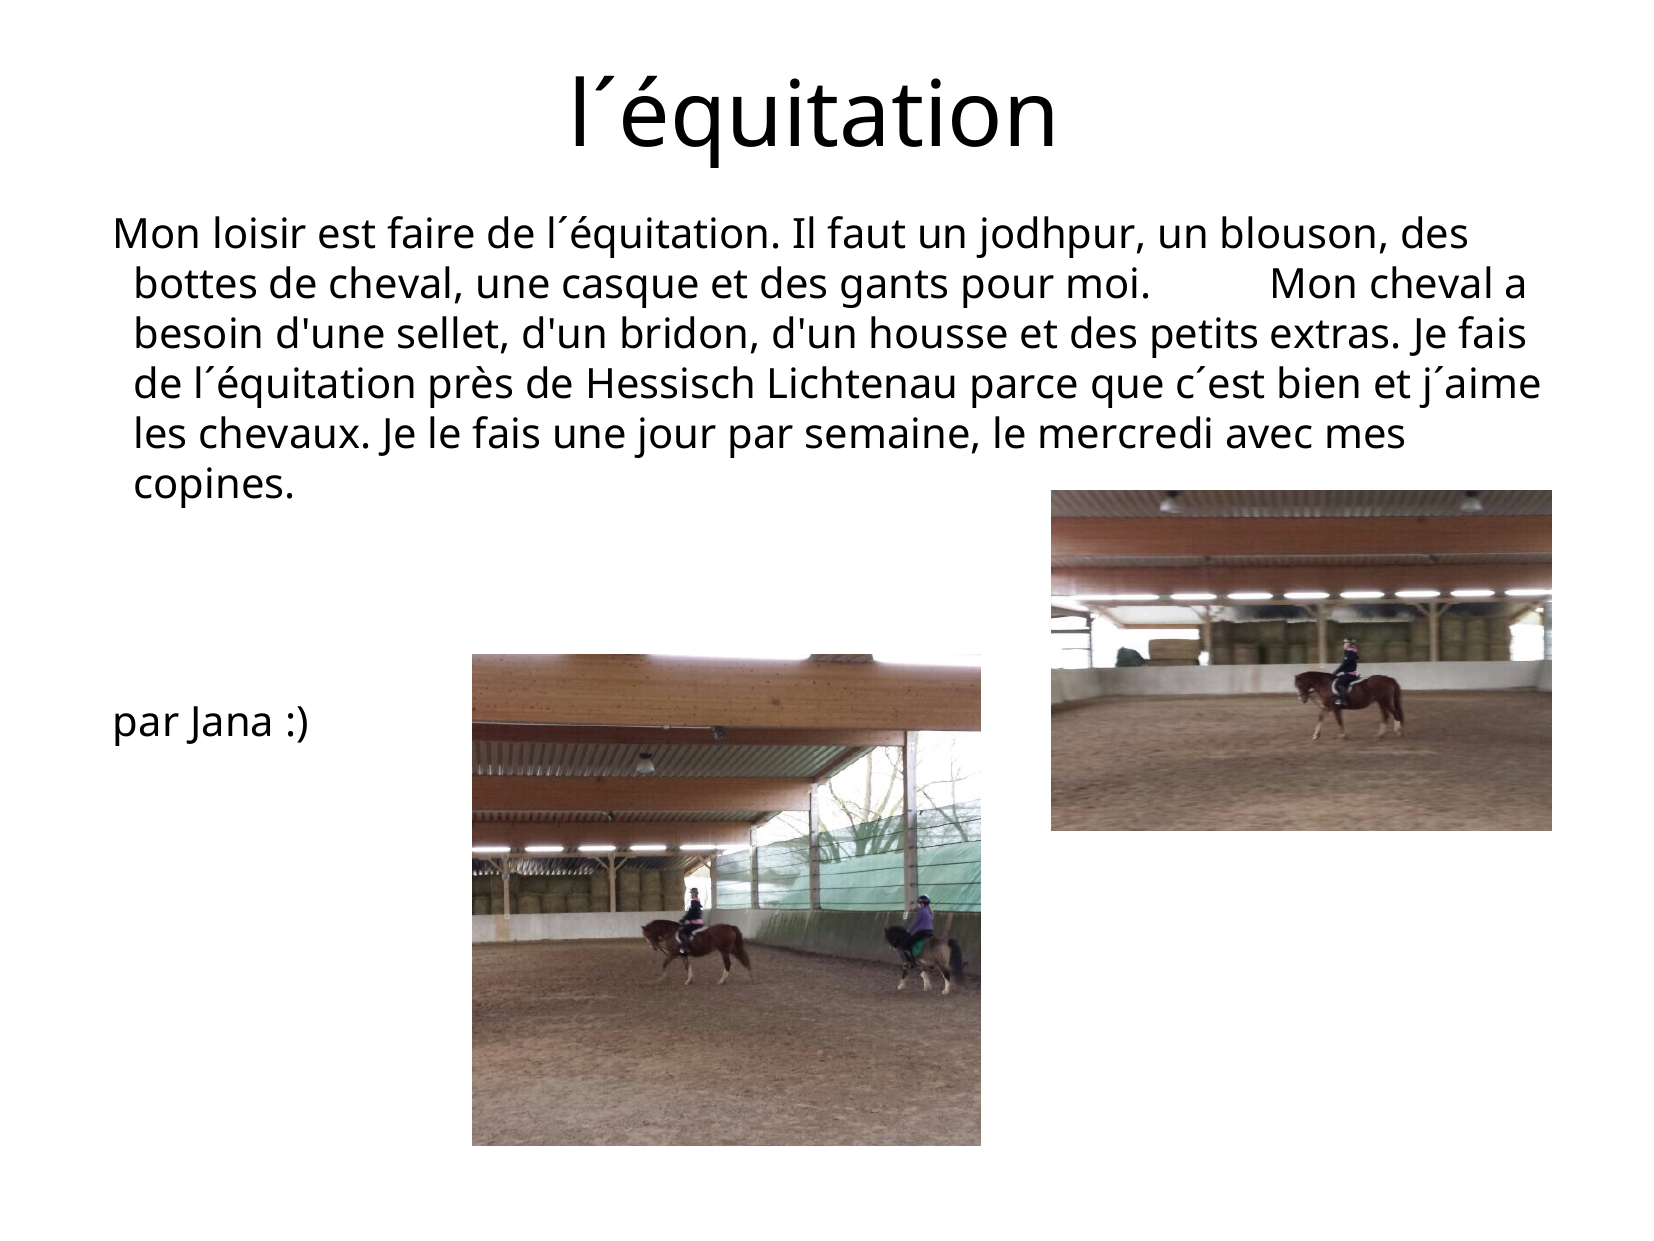

# l´équitation
 Mon loisir est faire de l´équitation. Il faut un jodhpur, un blouson, des bottes de cheval, une casque et des gants pour moi. Mon cheval a besoin d'une sellet, d'un bridon, d'un housse et des petits extras. Je fais de l´équitation près de Hessisch Lichtenau parce que c´est bien et j´aime les chevaux. Je le fais une jour par semaine, le mercredi avec mes copines.
 par Jana :)